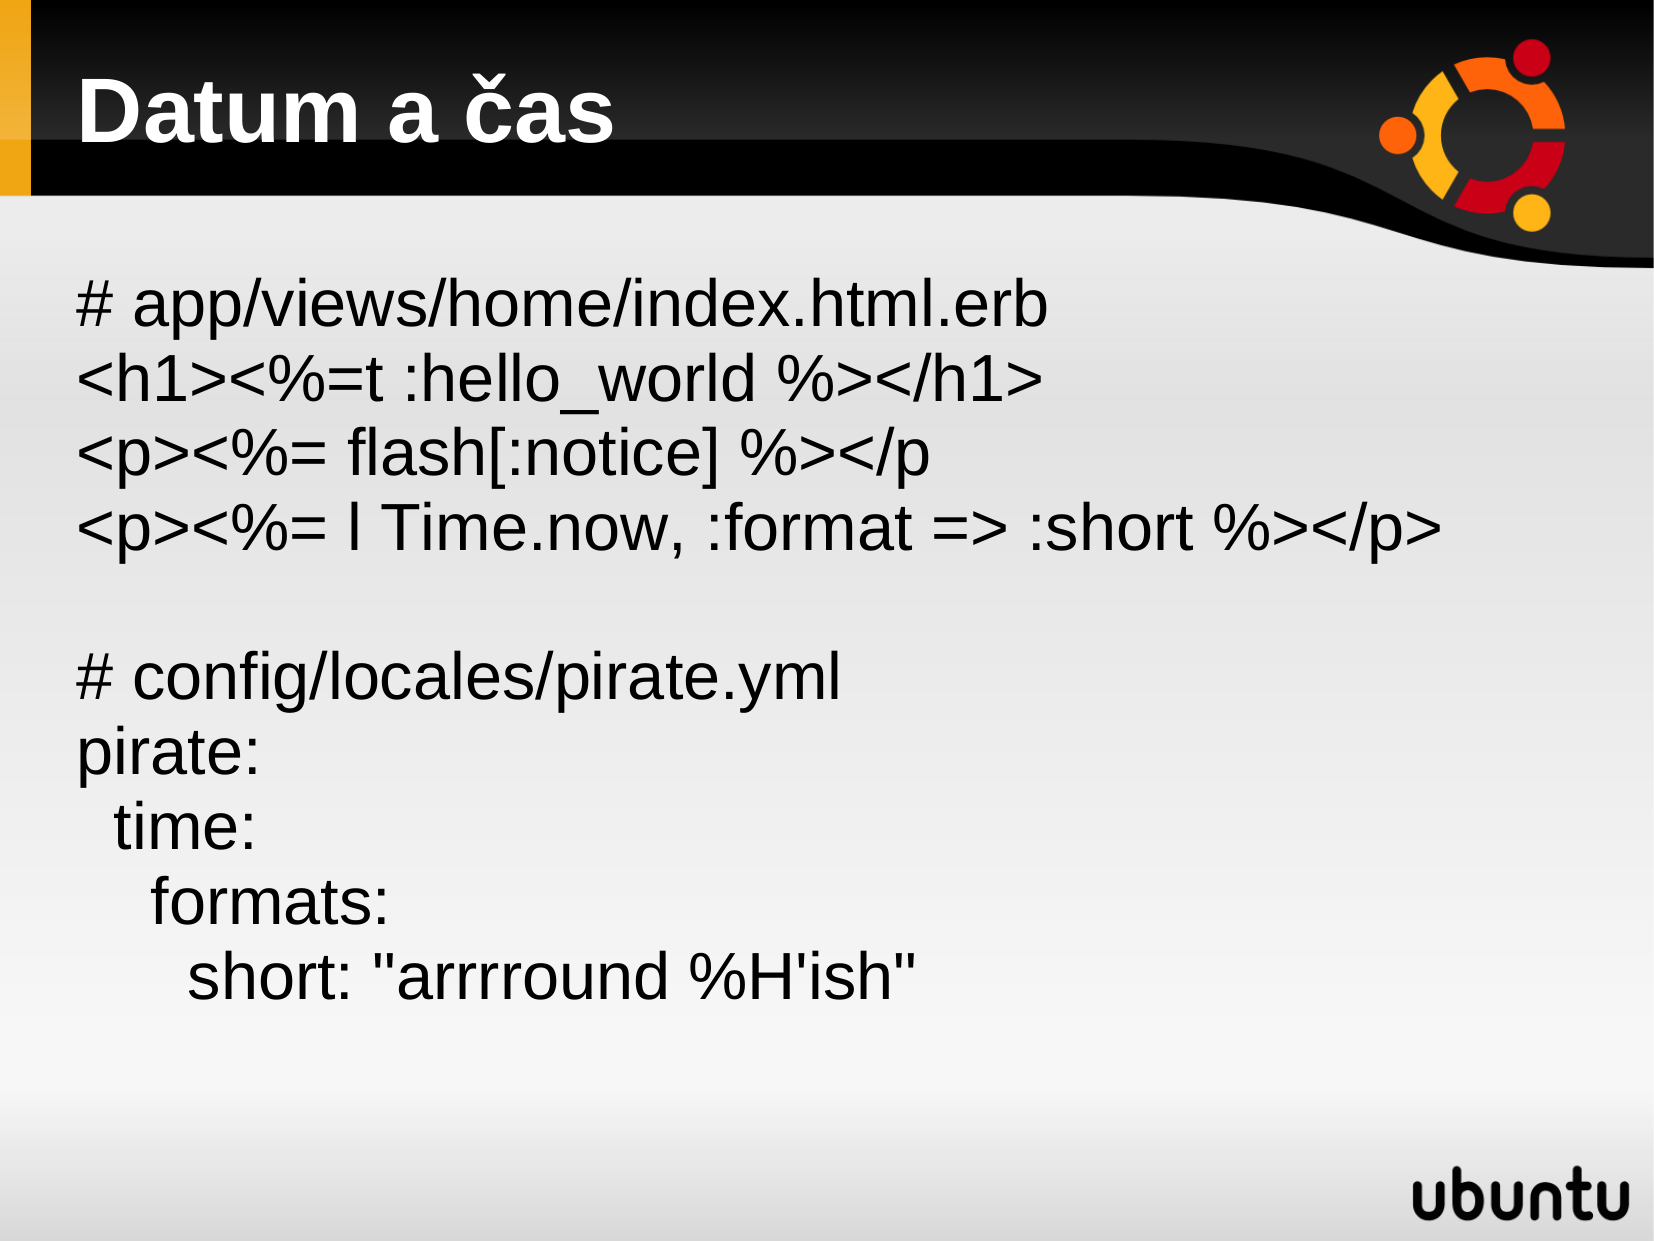

# Datum a čas
# app/views/home/index.html.erb
<h1><%=t :hello_world %></h1>
<p><%= flash[:notice] %></p
<p><%= l Time.now, :format => :short %></p>
# config/locales/pirate.yml
pirate:
 time:
 formats:
 short: "arrrround %H'ish"